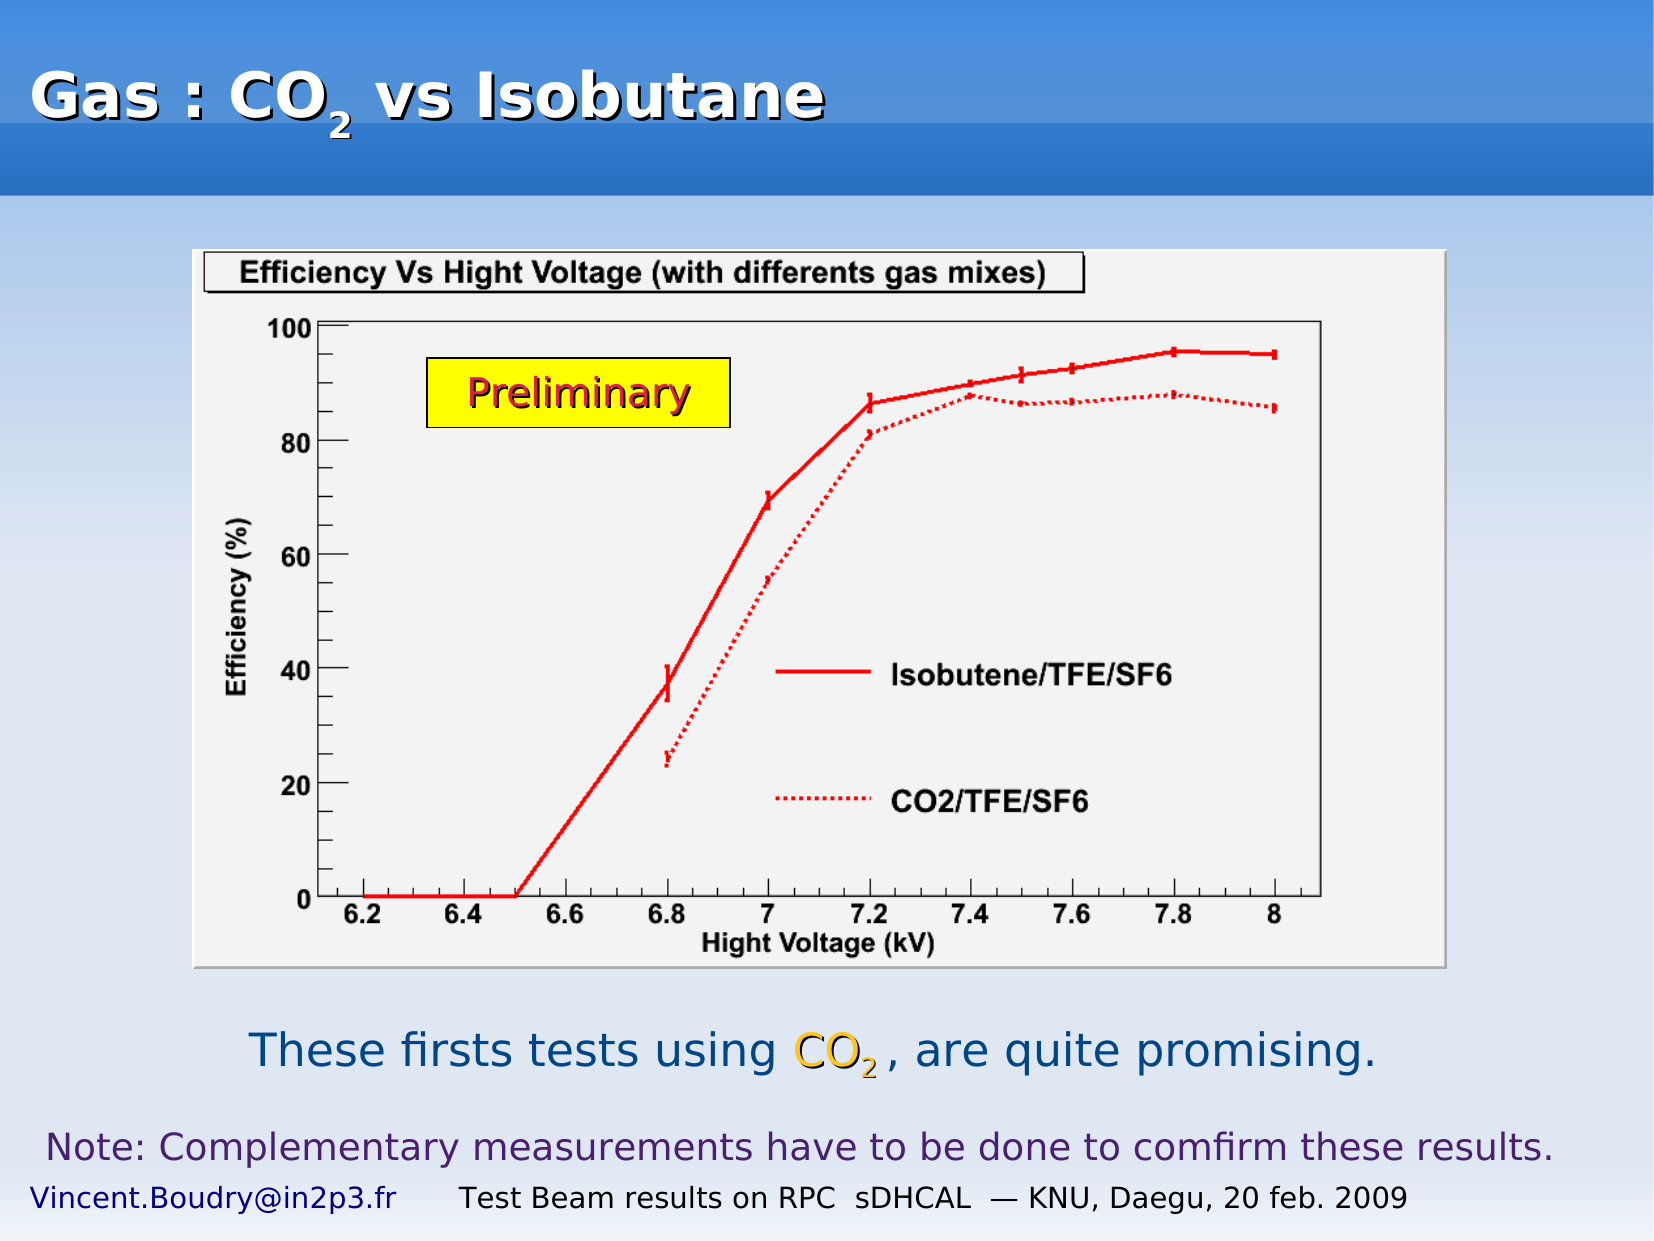

# Gas : CO2 vs Isobutane
Preliminary
These firsts tests using CO2 , are quite promising.
Note: Complementary measurements have to be done to comfirm these results.
Vincent.Boudry@in2p3.fr
Test Beam results on RPC sDHCAL — KNU, Daegu, 20 feb. 2009